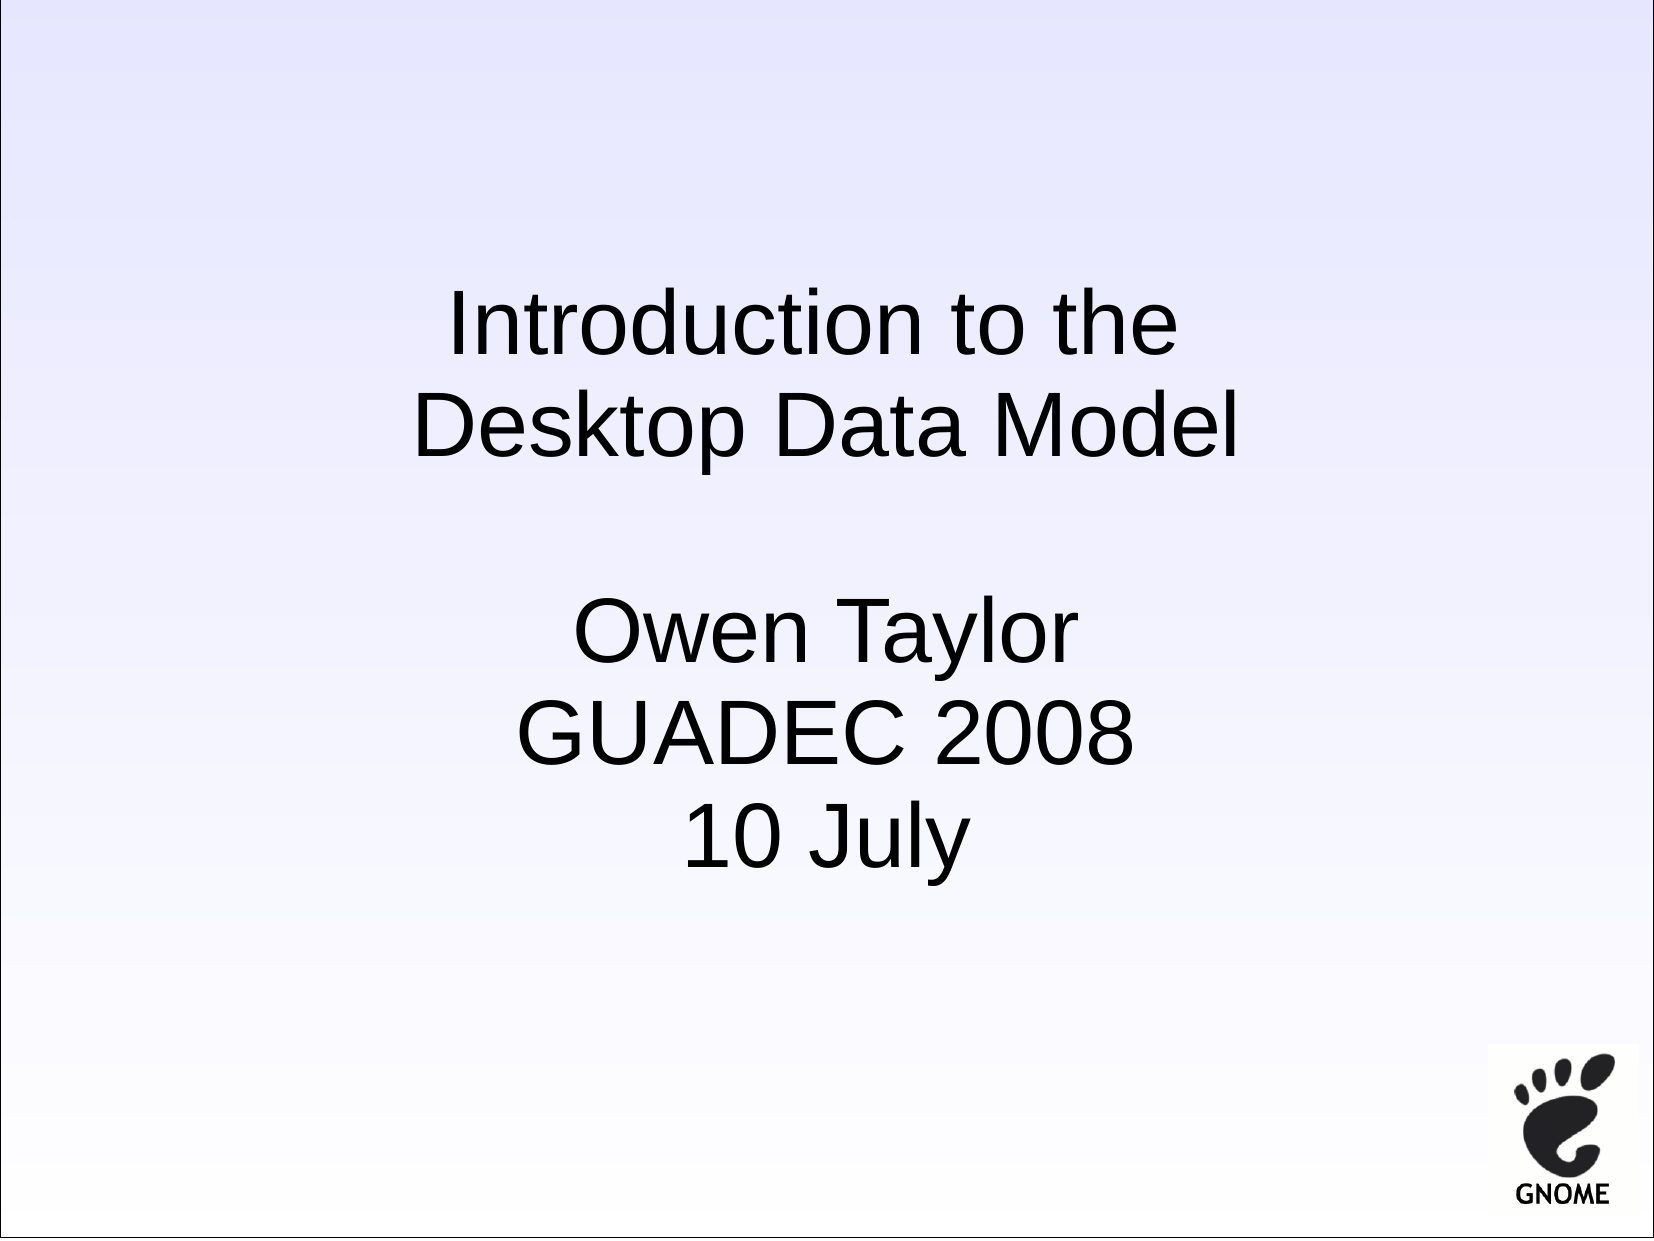

# Introduction to the Desktop Data Model Owen Taylor GUADEC 2008 10 July